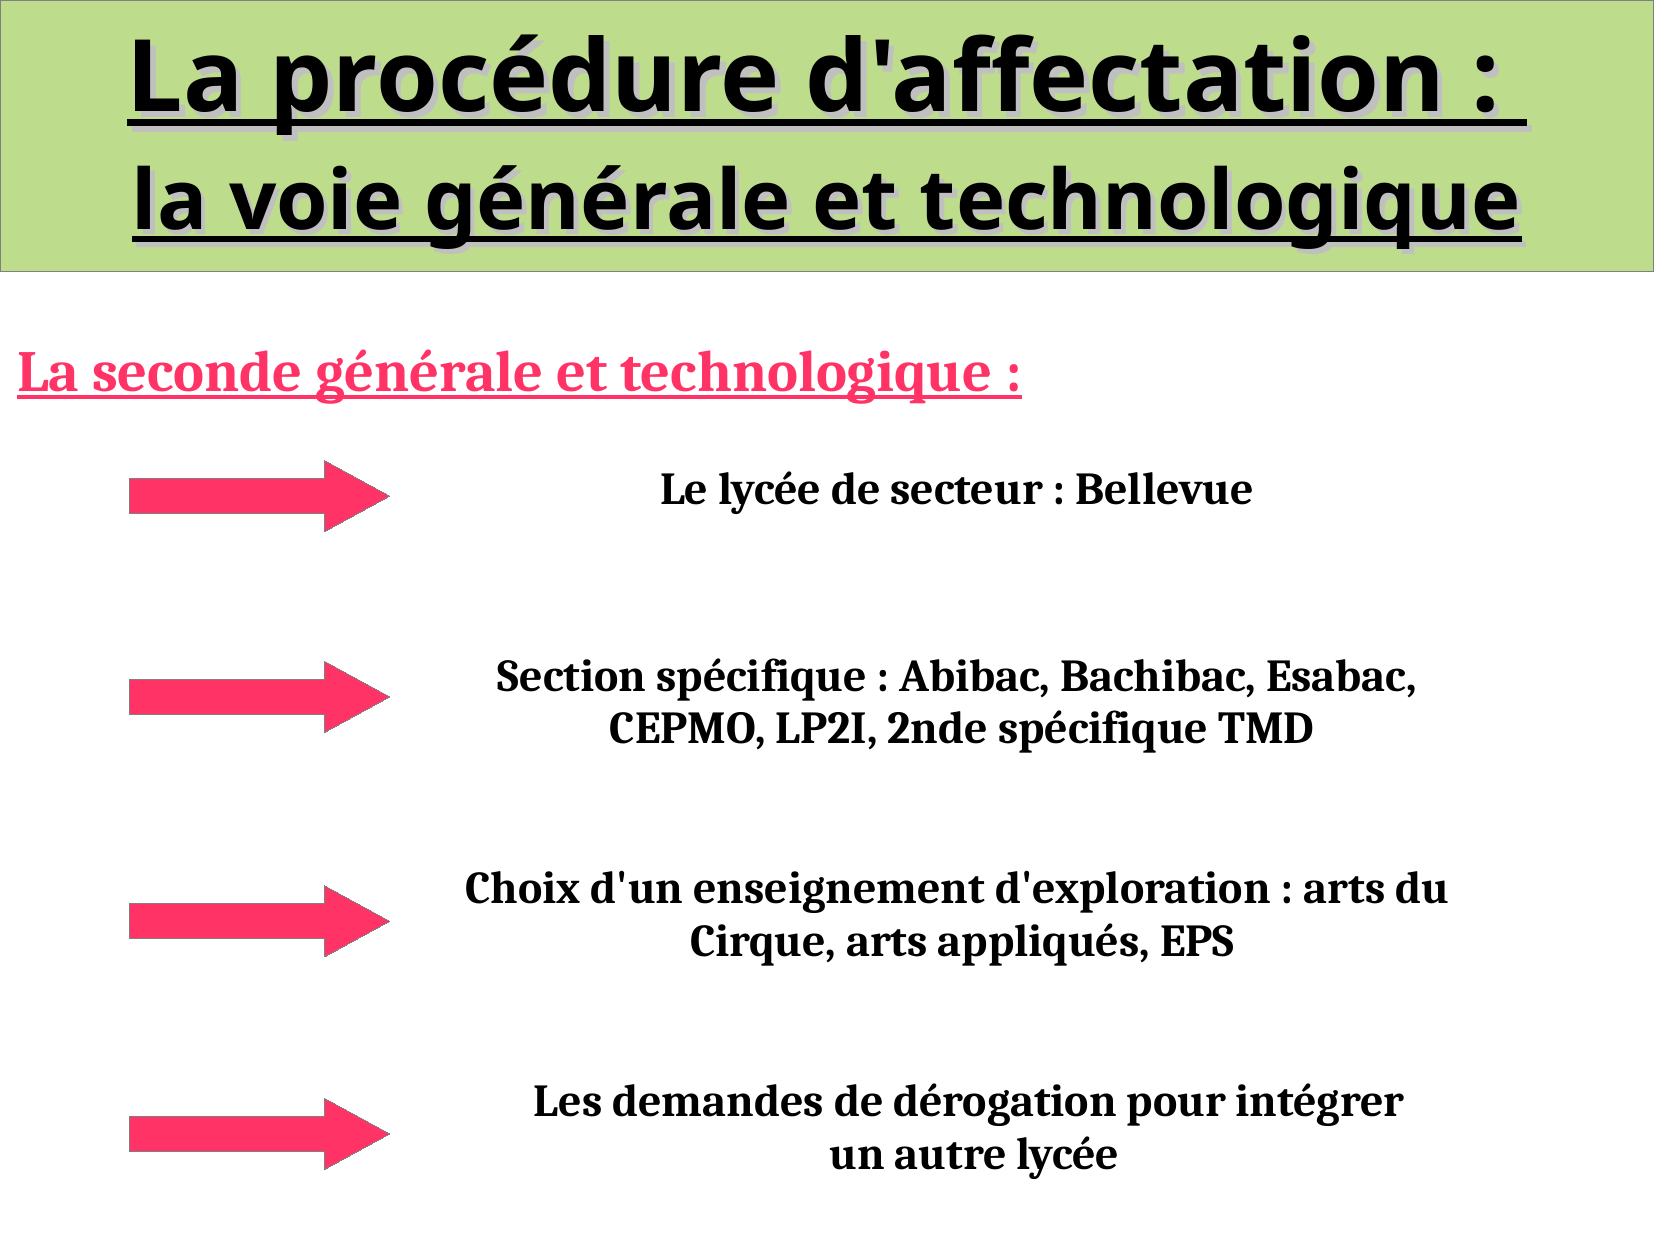

# La procédure d'affectation : la voie générale et technologique
La seconde générale et technologique :
Le lycée de secteur : Bellevue
Section spécifique : Abibac, Bachibac, Esabac,
CEPMO, LP2I, 2nde spécifique TMD
Choix d'un enseignement d'exploration : arts du
Cirque, arts appliqués, EPS
Les demandes de dérogation pour intégrer
un autre lycée